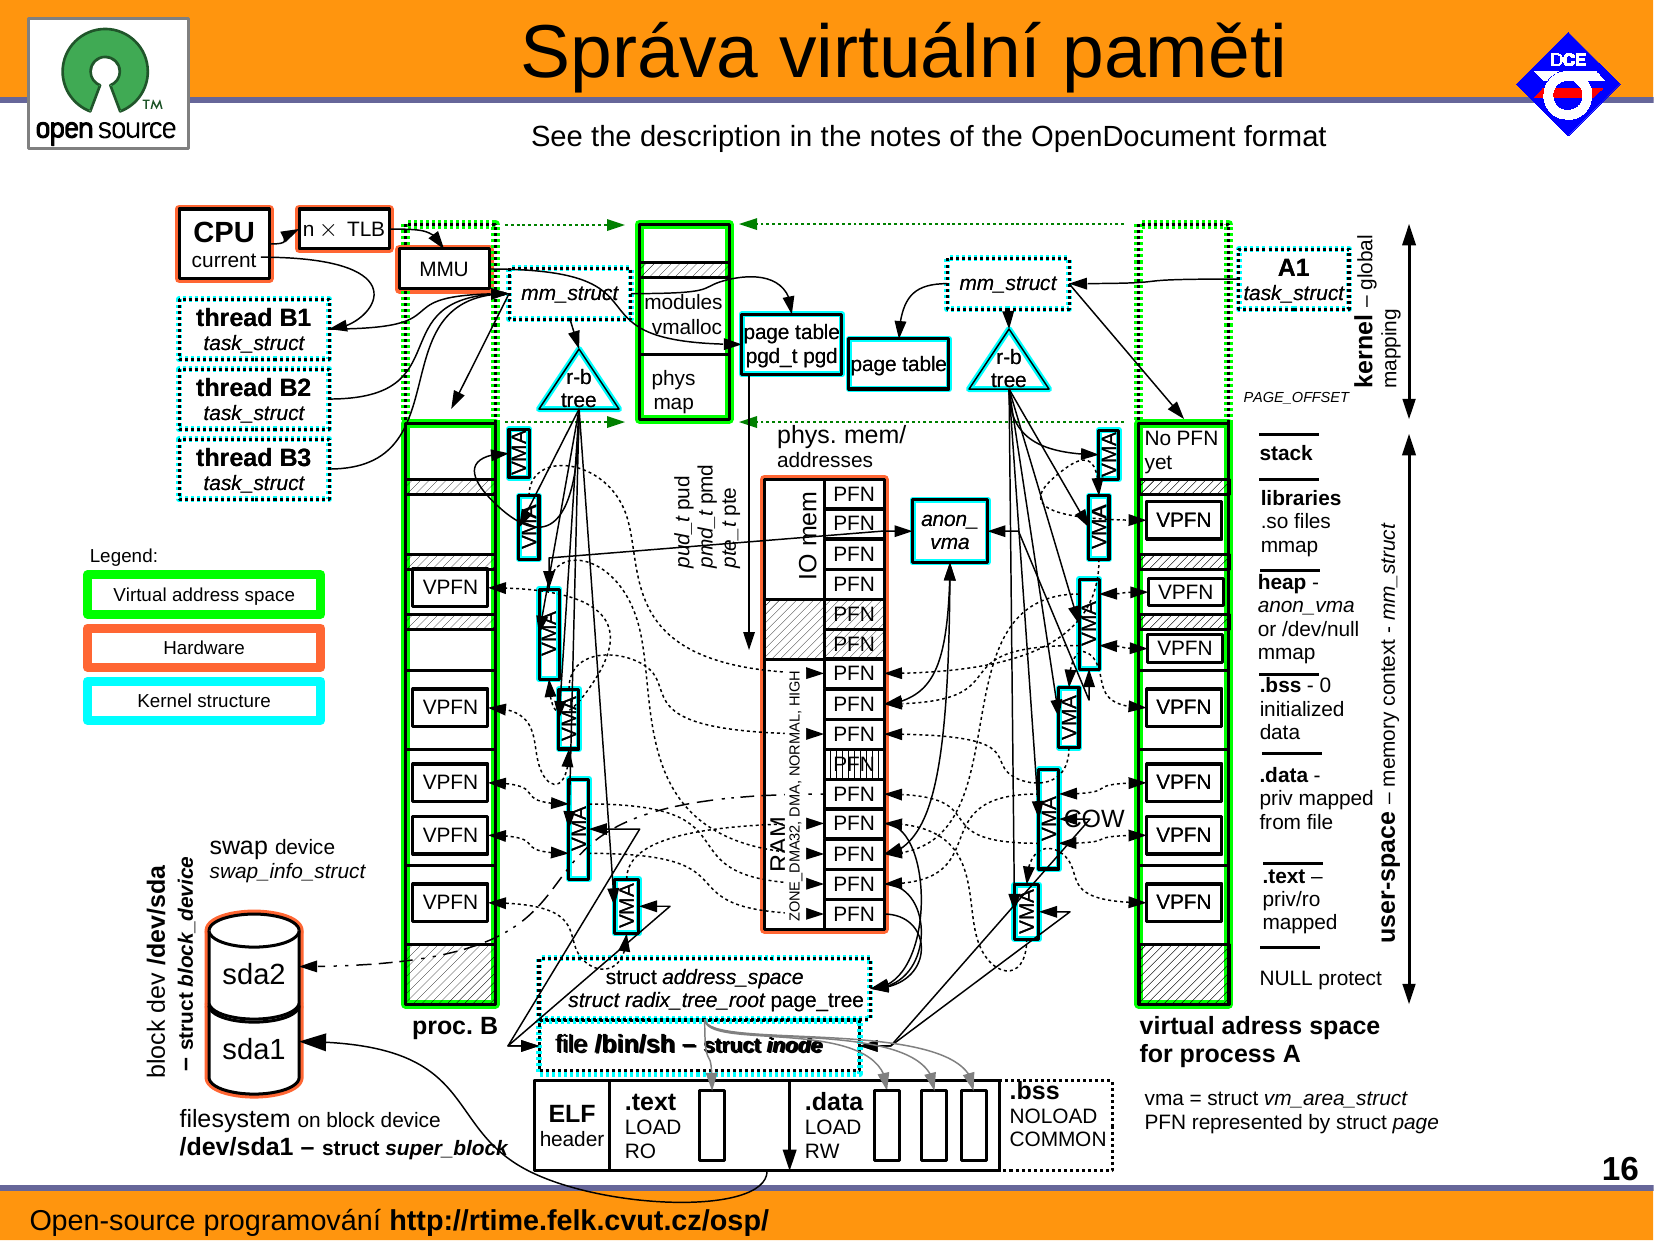

# Správa virtuální paměti
See the description in the notes of the OpenDocument format
CPU
current
CPU
current
n × TLB
n × TLB
n × TLB
MMU
A1
task_struct
MMU
A1
task_struct
mm_struct
mm_struct
mm_struct
mm_struct
kernel – global mapping
modules
thread B1
task_struct
thread B1
task_struct
vmalloc
page table
pgd_t pgd
page table
pgd_t pgd
r-b
tree
r-b
tree
page table
page table
r-b
tree
r-b
tree
phys map
thread B2
task_struct
thread B2
task_struct
PAGE_OFFSET
phys. mem/
addresses
No PFN yet
stack
thread B3
task_struct
thread B3
task_struct
VMA
VMA
VMA
VMA
pud_t pud
pmd_t pmd
pte_t pte
libraries
.so files mmap
PFN
IO mem
anon_
vma
anon_
vma
VPFN
VPFN
PFN
VMA
VMA
VMA
VMA
PFN
Legend:
heap - anon_vma
or /dev/null mmap
VPFN
PFN
Virtual address space
VPFN
PFN
VMA
VMA
VMA
VMA
Hardware
PFN
VPFN
PFN
.bss - 0 initialized data
Kernel structure
VPFN
PFN
VPFN
VPFN
user-space – memory context - mm_struct
VMA
VMA
VMA
VMA
PFN
PFN
.data -
priv mapped from file
VPFN
VPFN
VPFN
VMA
VMA
PFN
ZONE_DMA32, DMA, NORMAL, HIGH
COW
PFN
VMA
VMA
VPFN
VPFN
VPFN
RAM
swap device swap_info_struct
PFN
.text – priv/ro mapped
block dev /dev/sda
 – struct block_device
PFN
VPFN
VPFN
VPFN
VMA
VMA
PFN
VMA
VMA
sda2
sda2
struct address_space
 struct radix_tree_root page_tree
struct address_space
 struct radix_tree_root page_tree
NULL protect
sda1
sda1
proc. B
virtual adress space for process A
file /bin/sh – struct inode
file /bin/sh – struct inode
.bss
NOLOAD
COMMON
vma = struct vm_area_struct
PFN represented by struct page
.text
LOAD
RO
.data
LOAD
RW
ELF
header
filesystem on block device /dev/sda1 – struct super_block